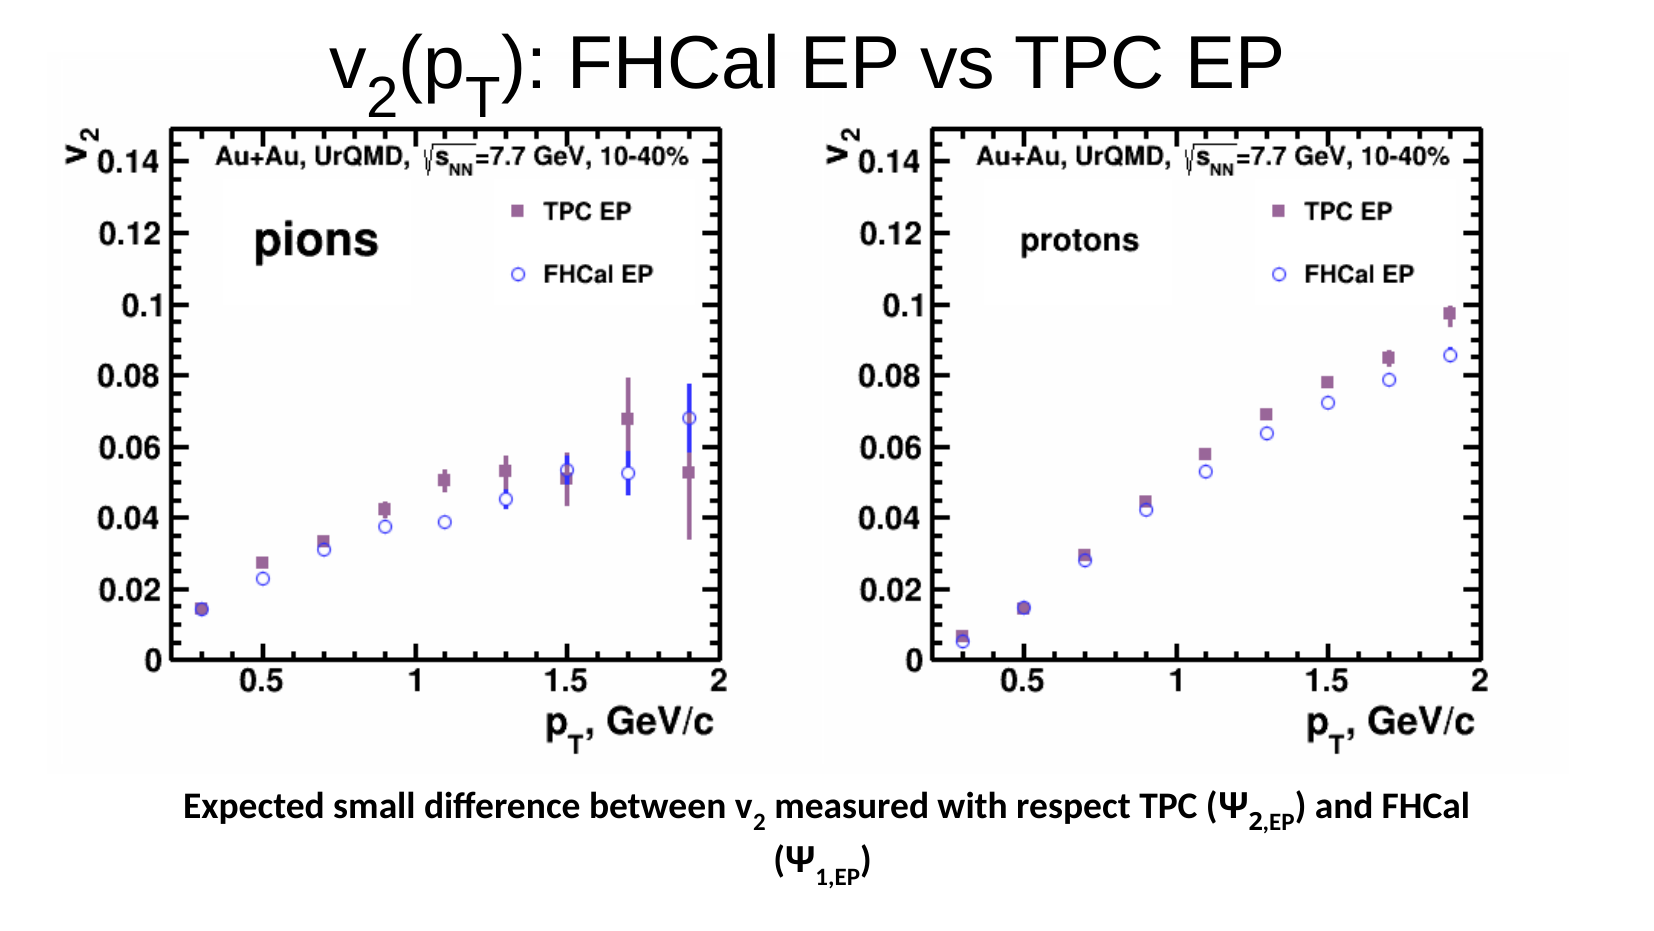

v2(pT): FHCal EP vs TPC EP
Expected small difference between v2 measured with respect TPC (Ψ2,EP) and FHCal (Ψ1,EP)